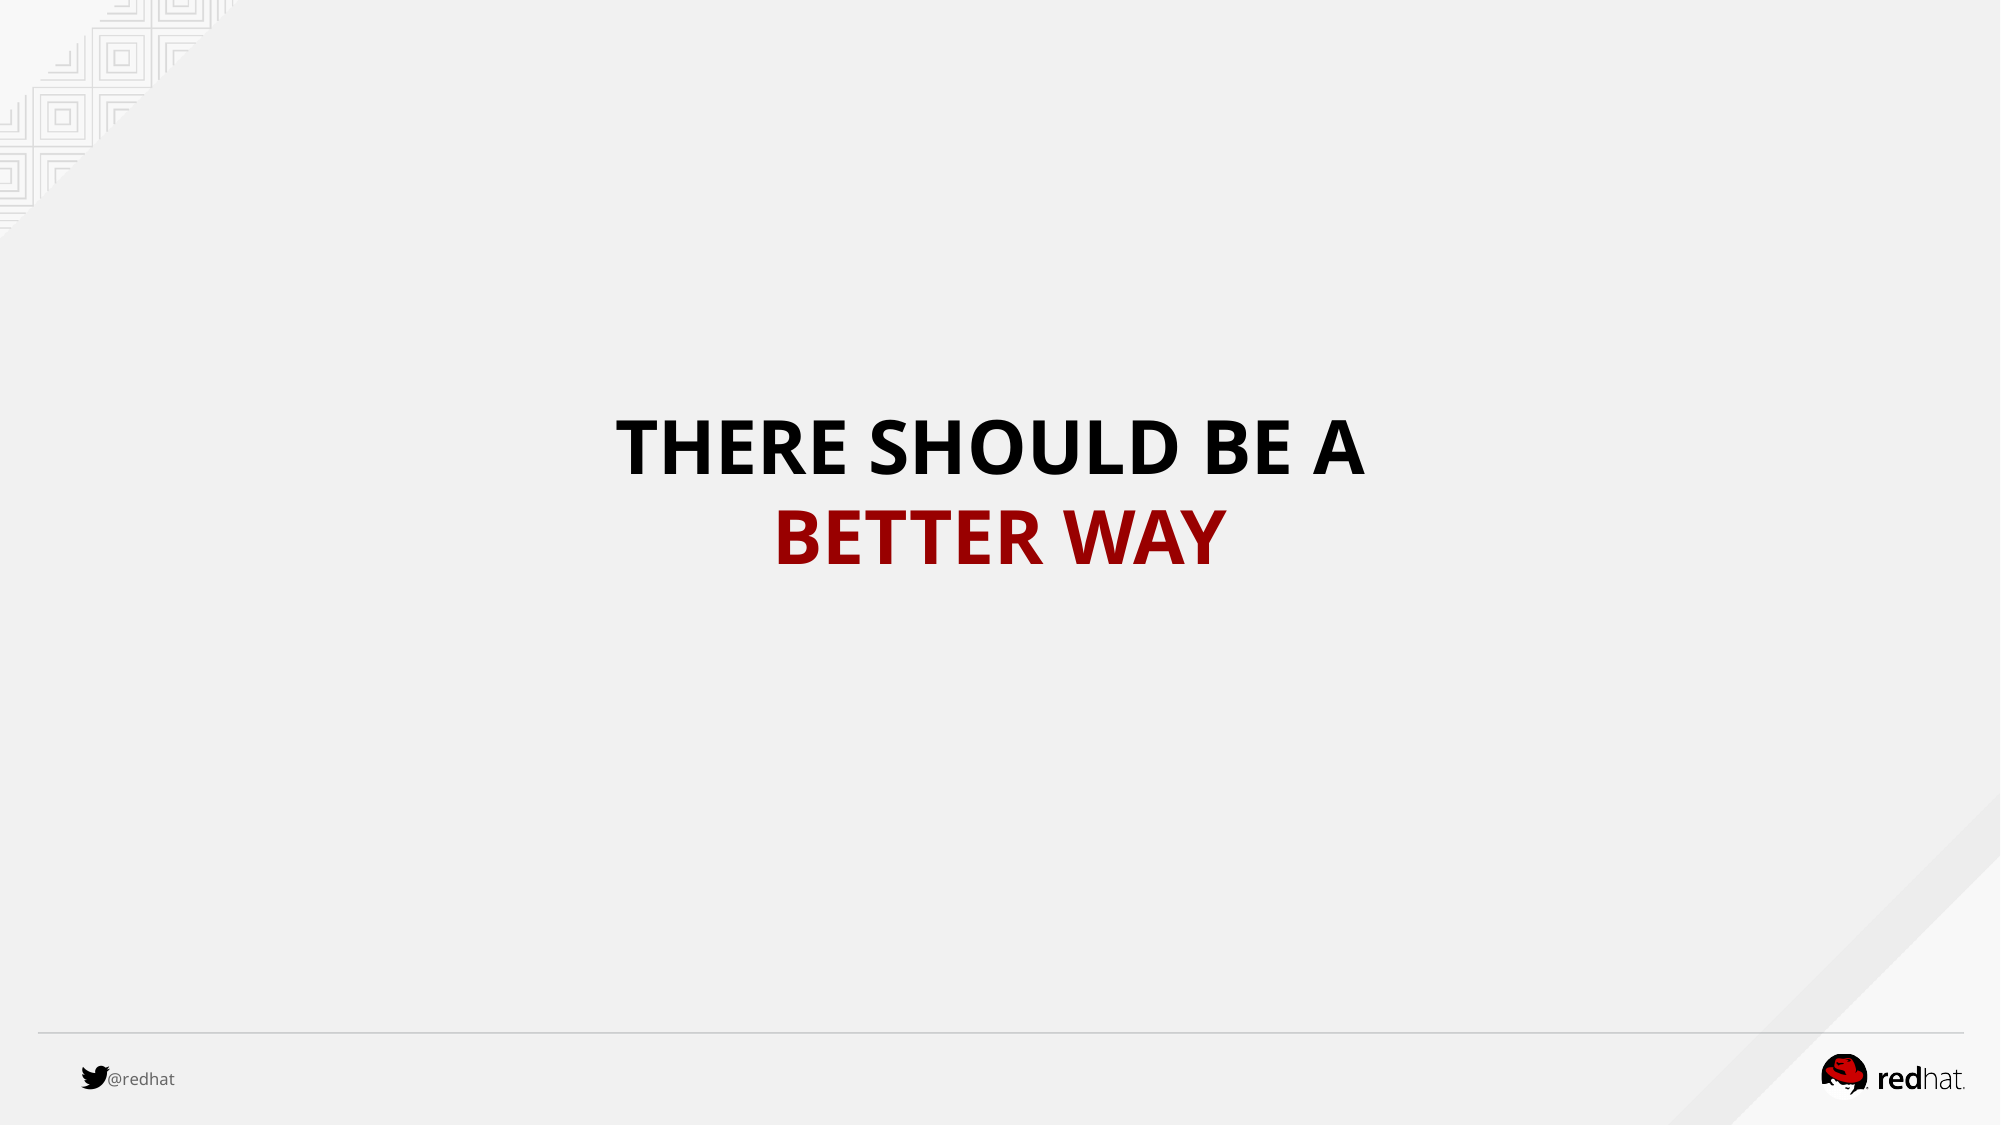

# THERE SHOULD BE A BETTER WAY